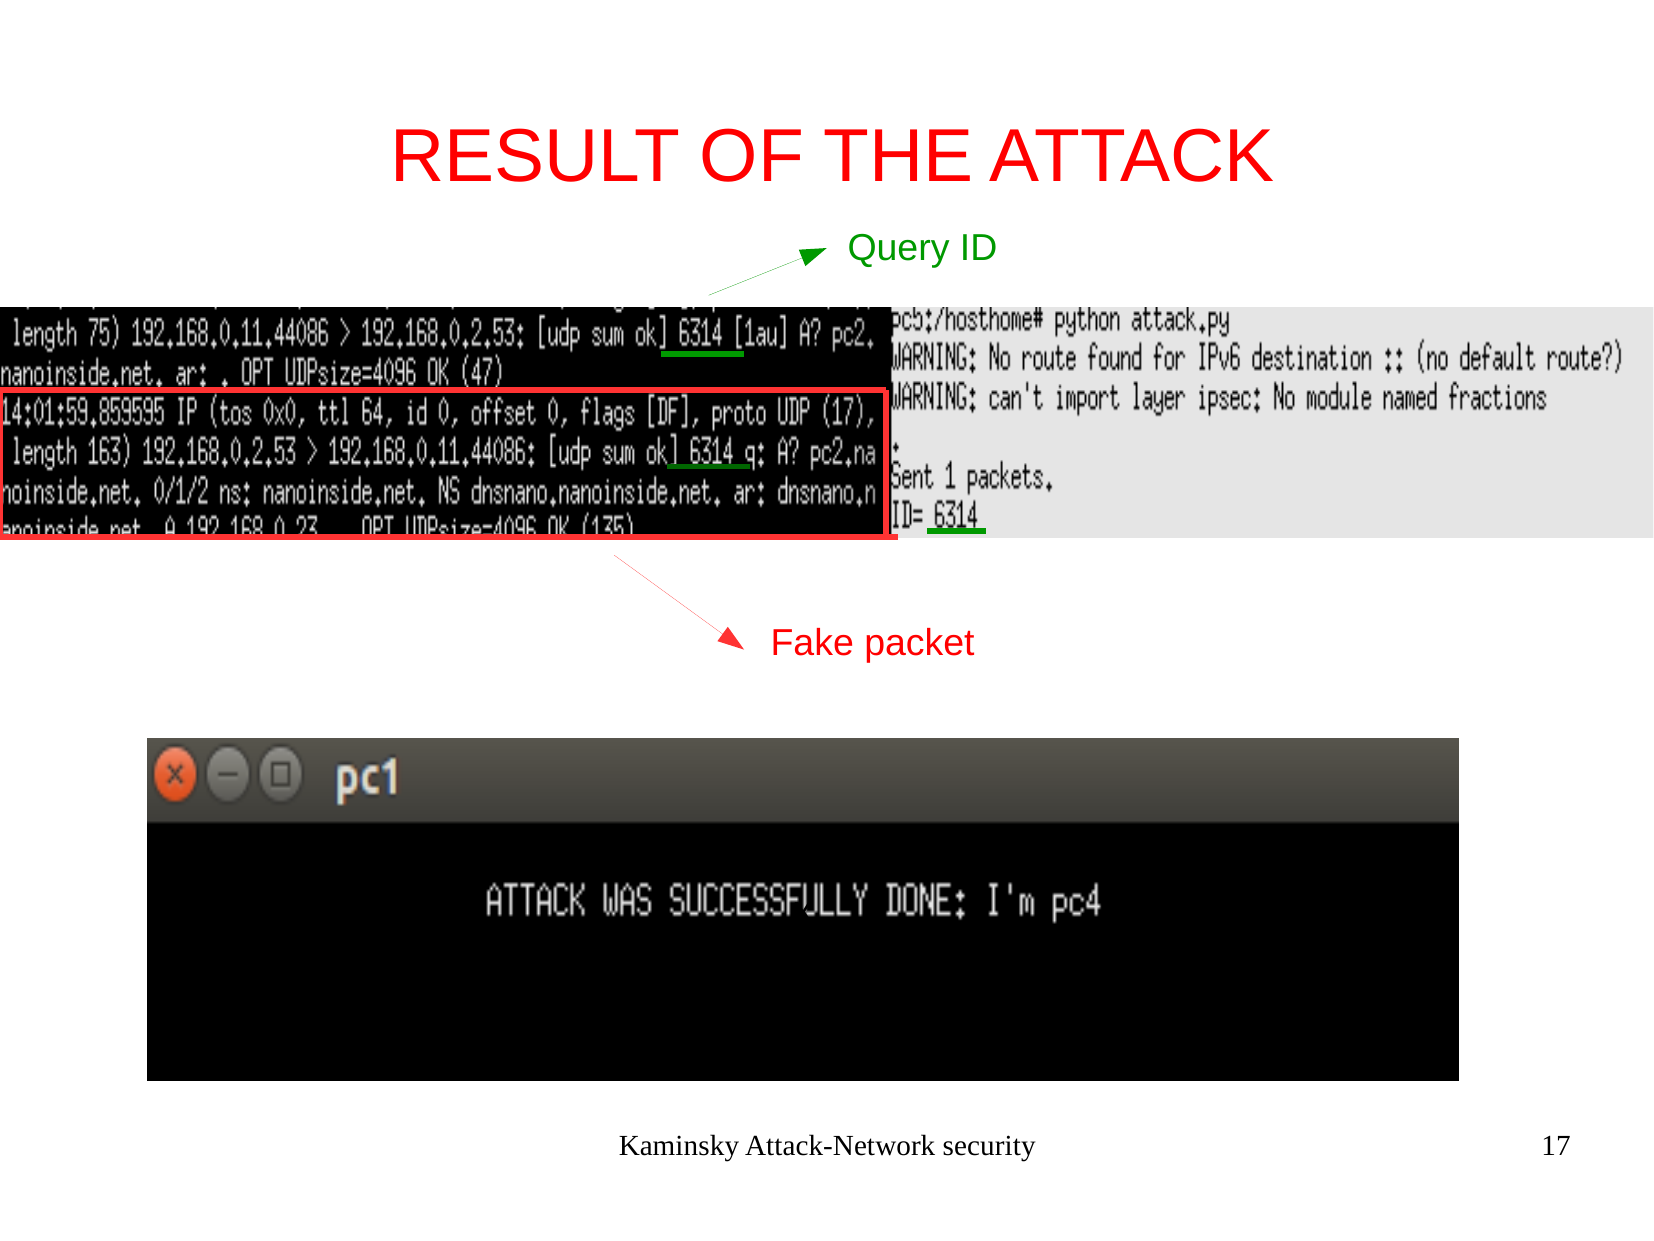

RESULT OF THE ATTACK
Query ID
Fake packet
x
Kaminsky Attack-Network security
17